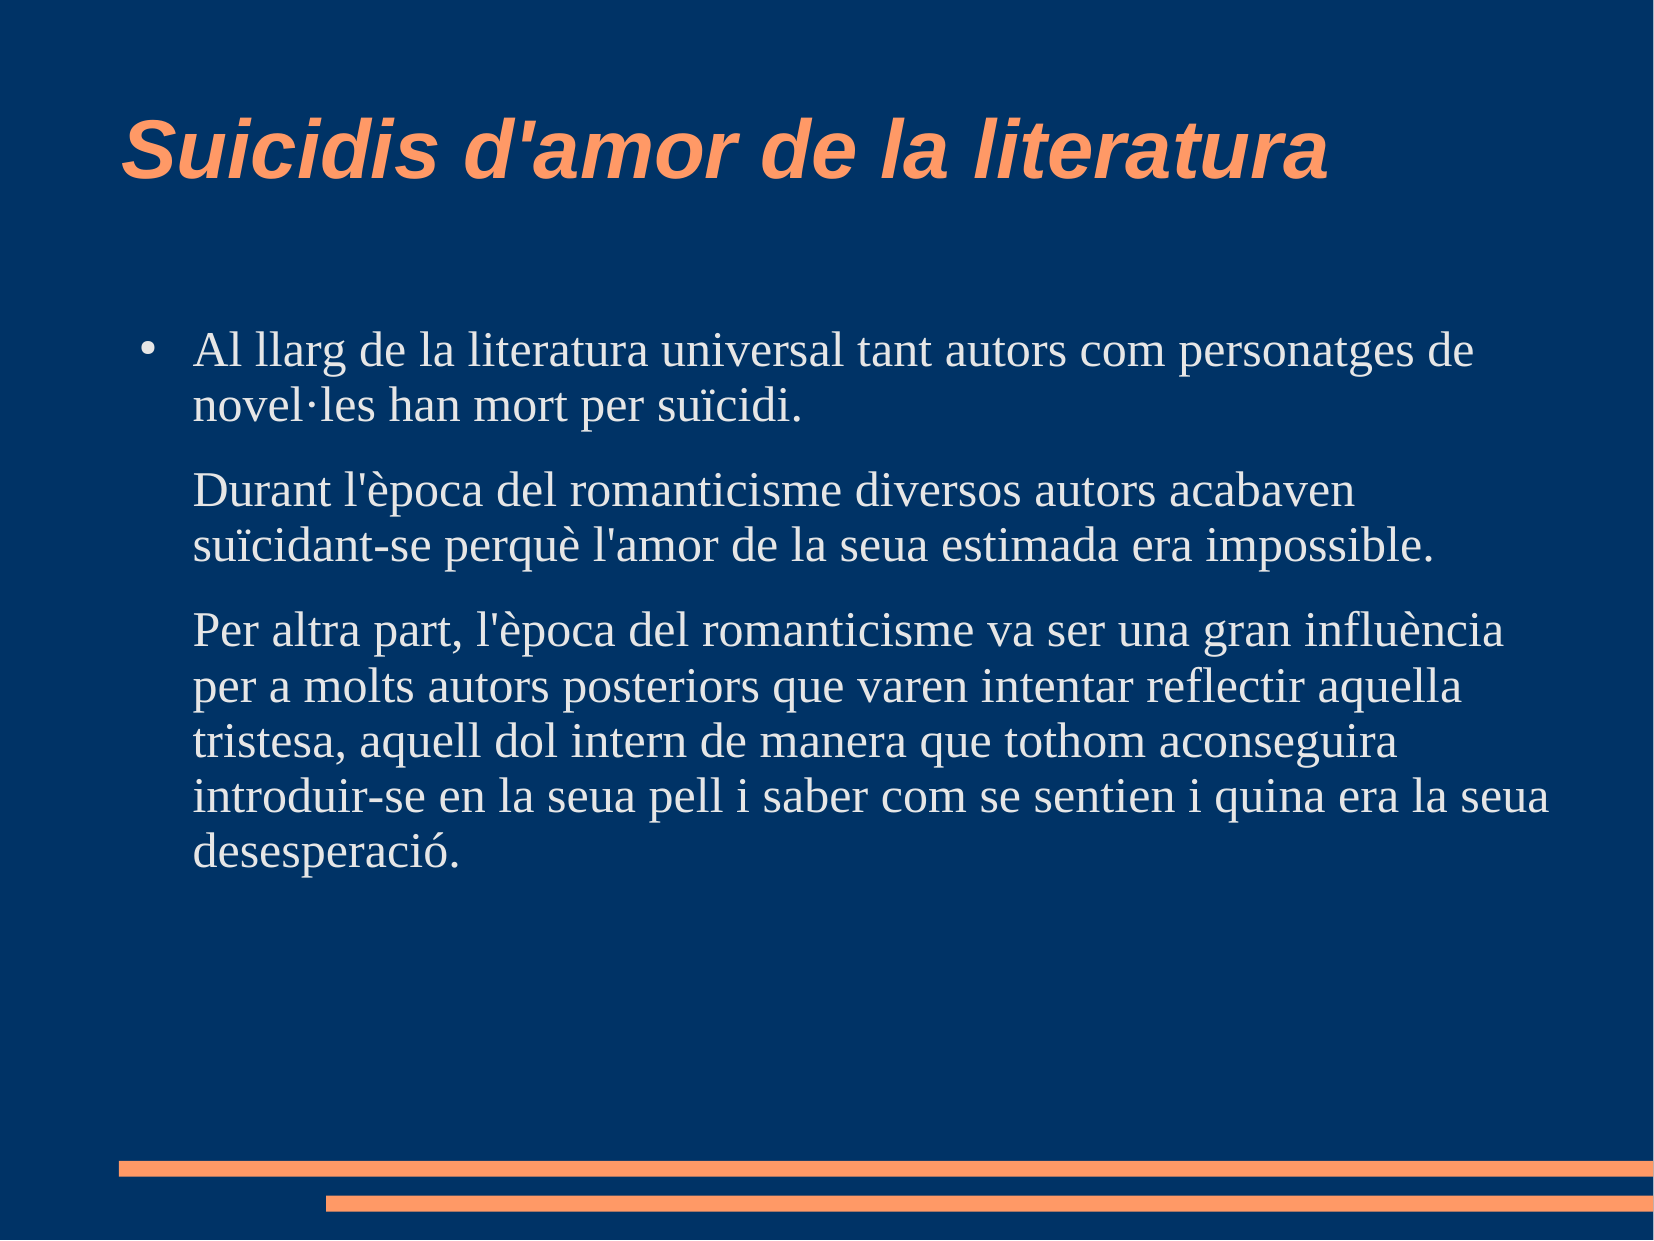

# Suicidis d'amor de la literatura
Al llarg de la literatura universal tant autors com personatges de novel·les han mort per suïcidi.
Durant l'època del romanticisme diversos autors acabaven suïcidant-se perquè l'amor de la seua estimada era impossible.
Per altra part, l'època del romanticisme va ser una gran influència per a molts autors posteriors que varen intentar reflectir aquella tristesa, aquell dol intern de manera que tothom aconseguira introduir-se en la seua pell i saber com se sentien i quina era la seua desesperació.